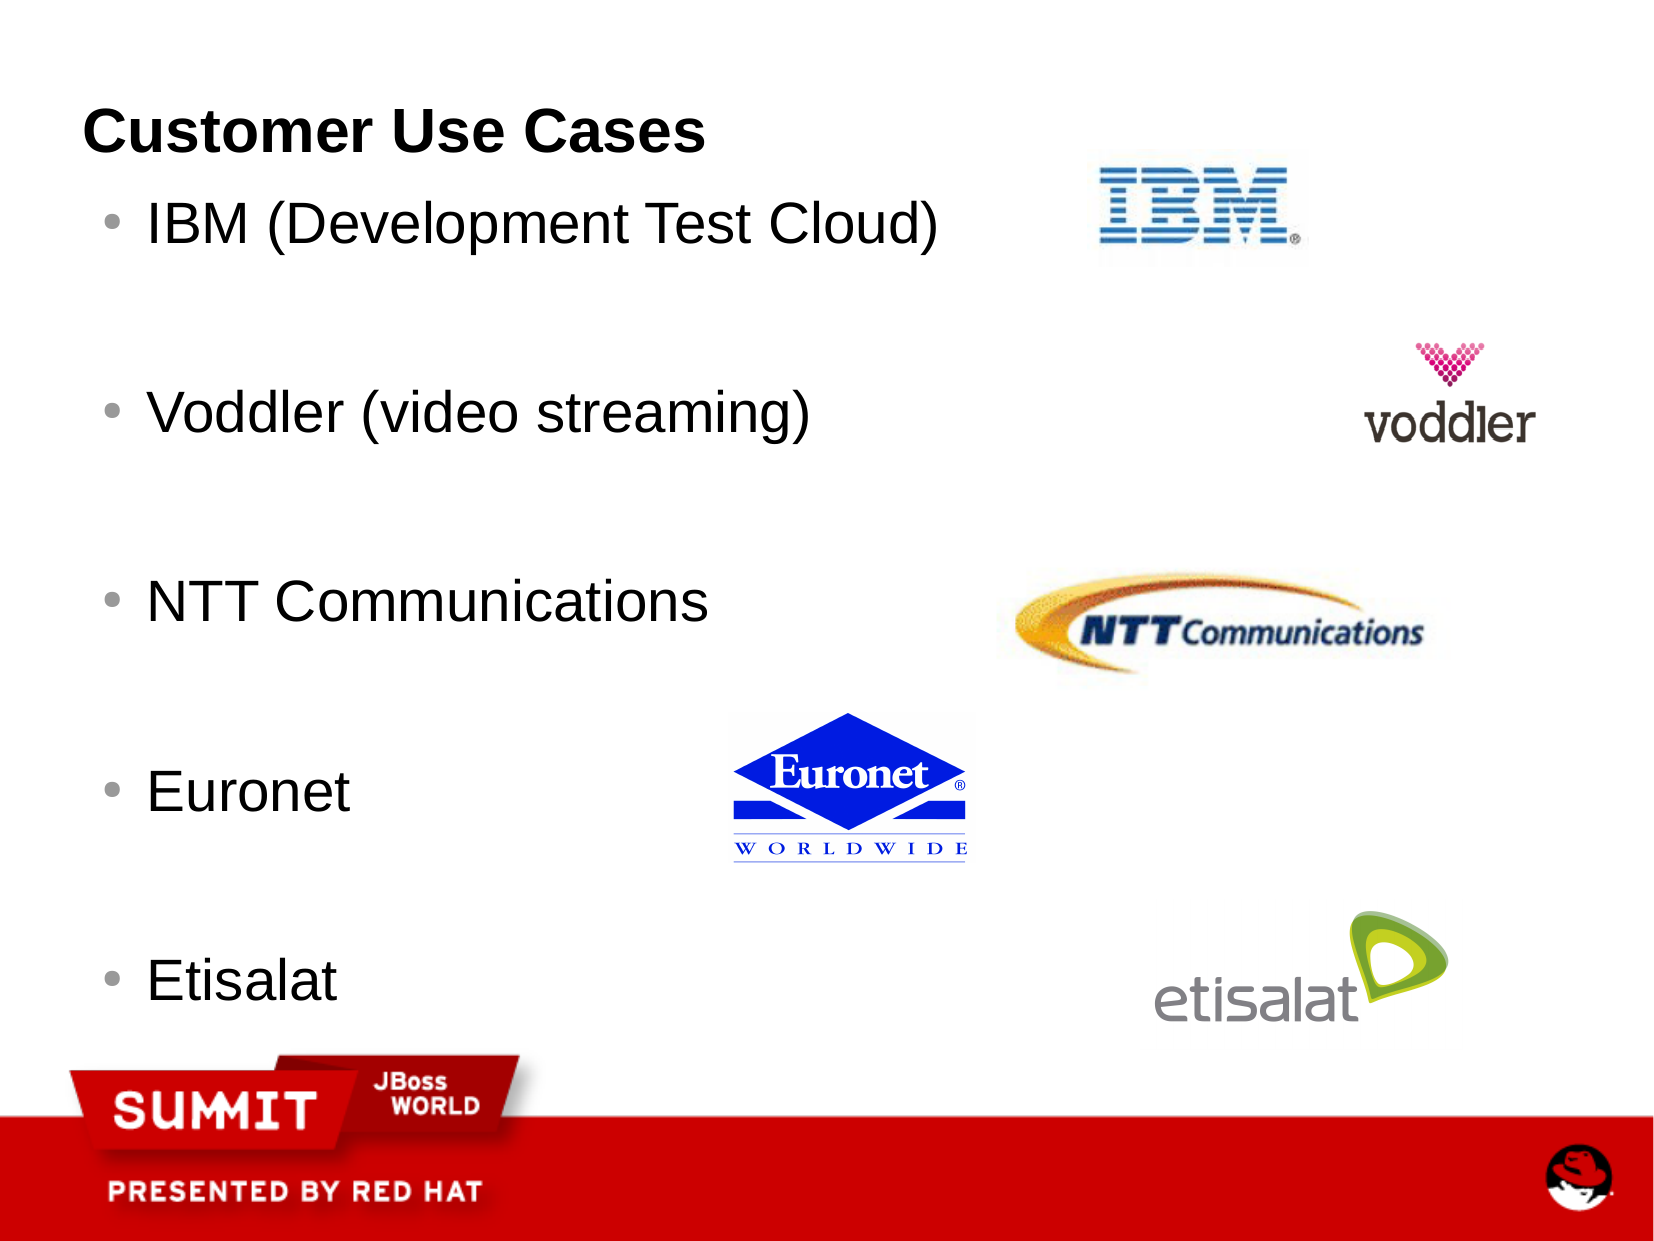

# Customer Use Cases
IBM (Development Test Cloud)
Voddler (video streaming)
NTT Communications
Euronet
Etisalat